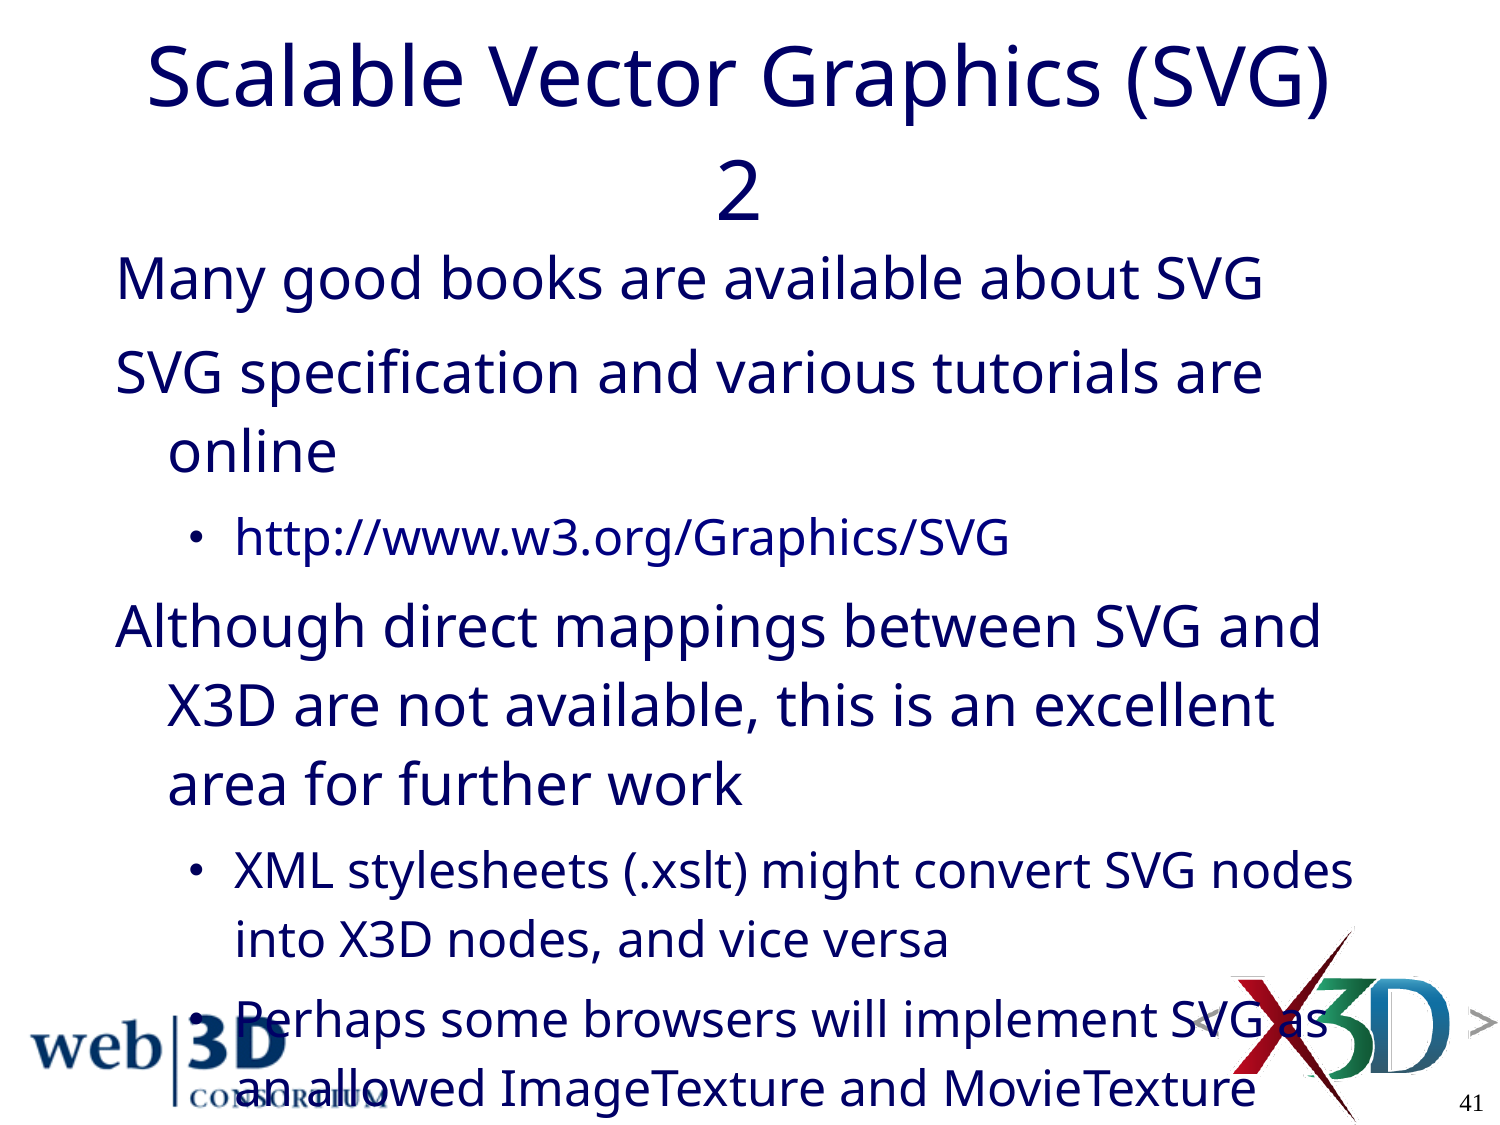

# Scalable Vector Graphics (SVG) 2
Many good books are available about SVG
SVG specification and various tutorials are online
http://www.w3.org/Graphics/SVG
Although direct mappings between SVG and X3D are not available, this is an excellent area for further work
XML stylesheets (.xslt) might convert SVG nodes into X3D nodes, and vice versa
Perhaps some browsers will implement SVG as an allowed ImageTexture and MovieTexture format